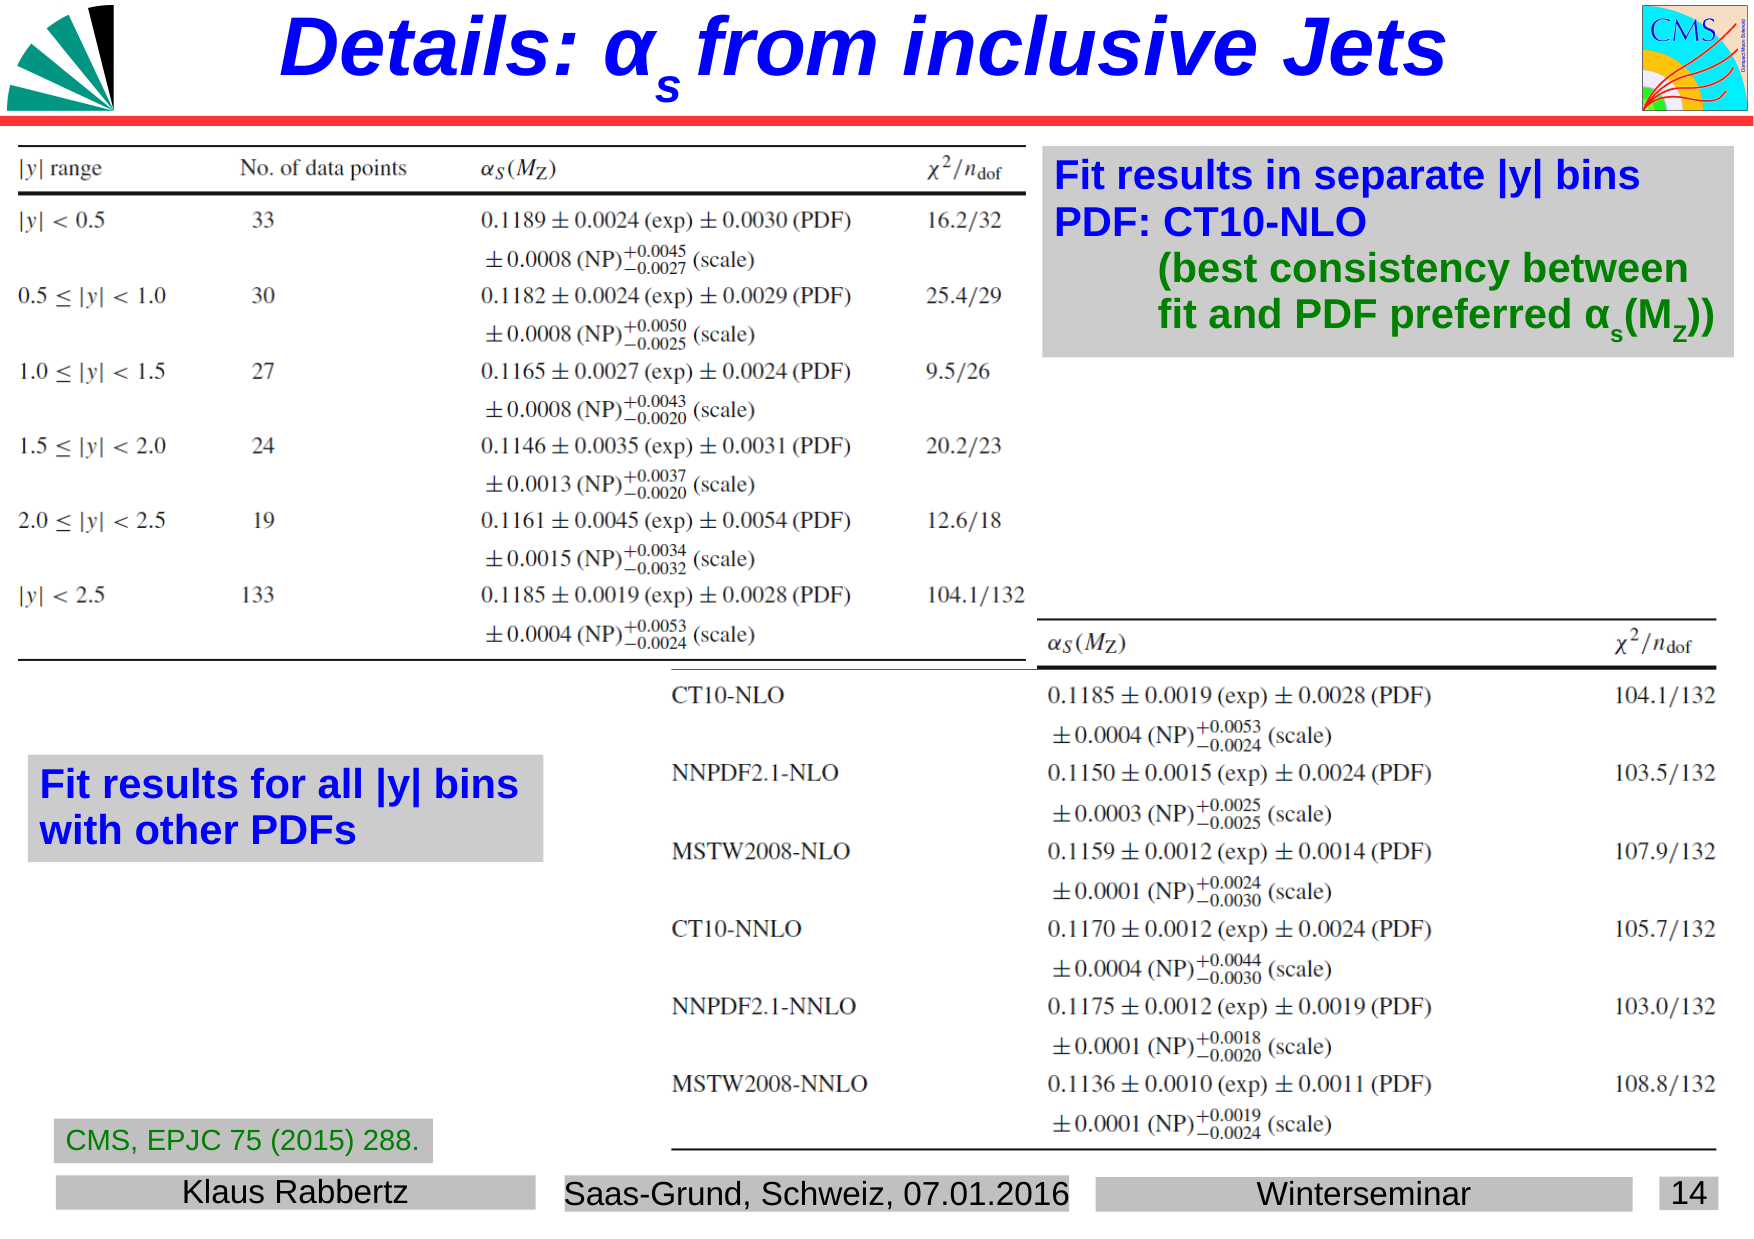

# Details: αs from inclusive Jets
Fit results in separate |y| bins
PDF: CT10-NLO
 (best consistency between
 fit and PDF preferred αs(MZ))
Fit results for all |y| bins
with other PDFs
CMS, EPJC 75 (2015) 288.